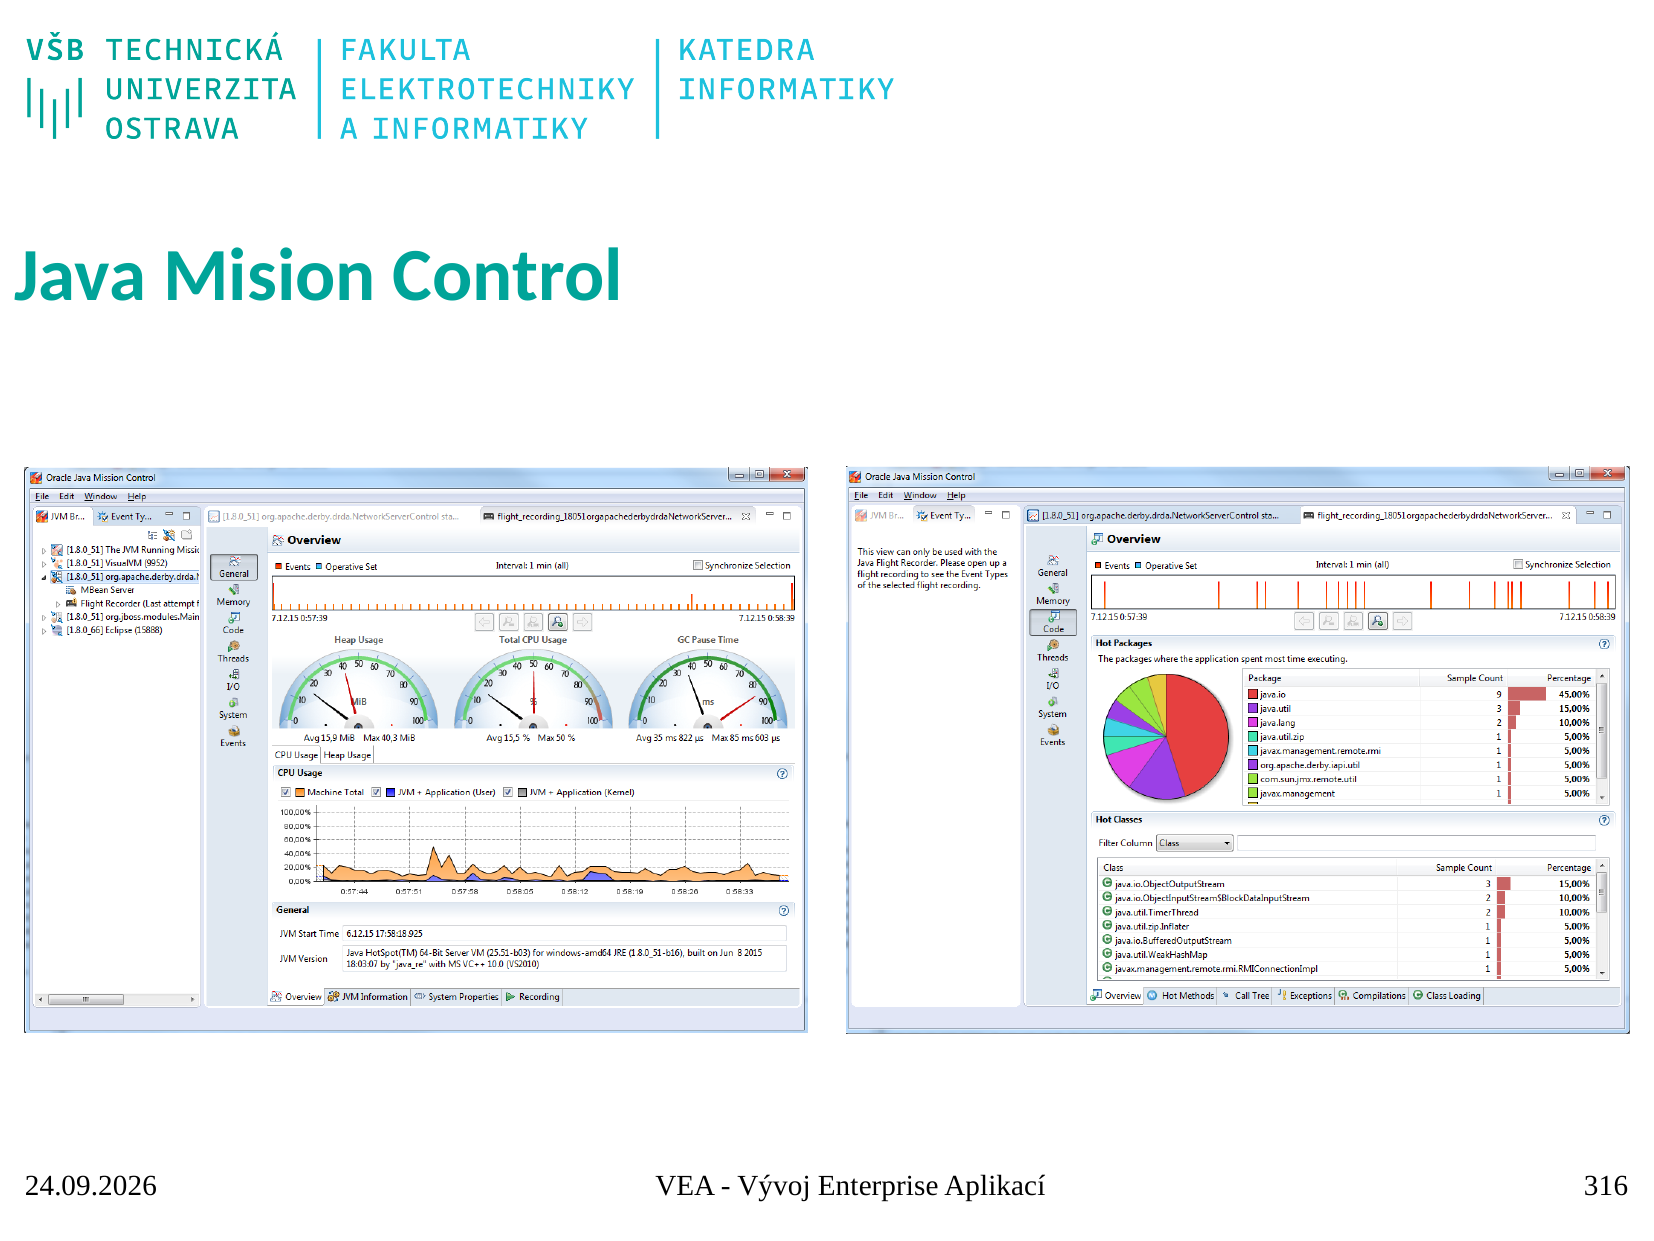

# Java Mision Control
VEA - Vývoj Enterprise Aplikací
316